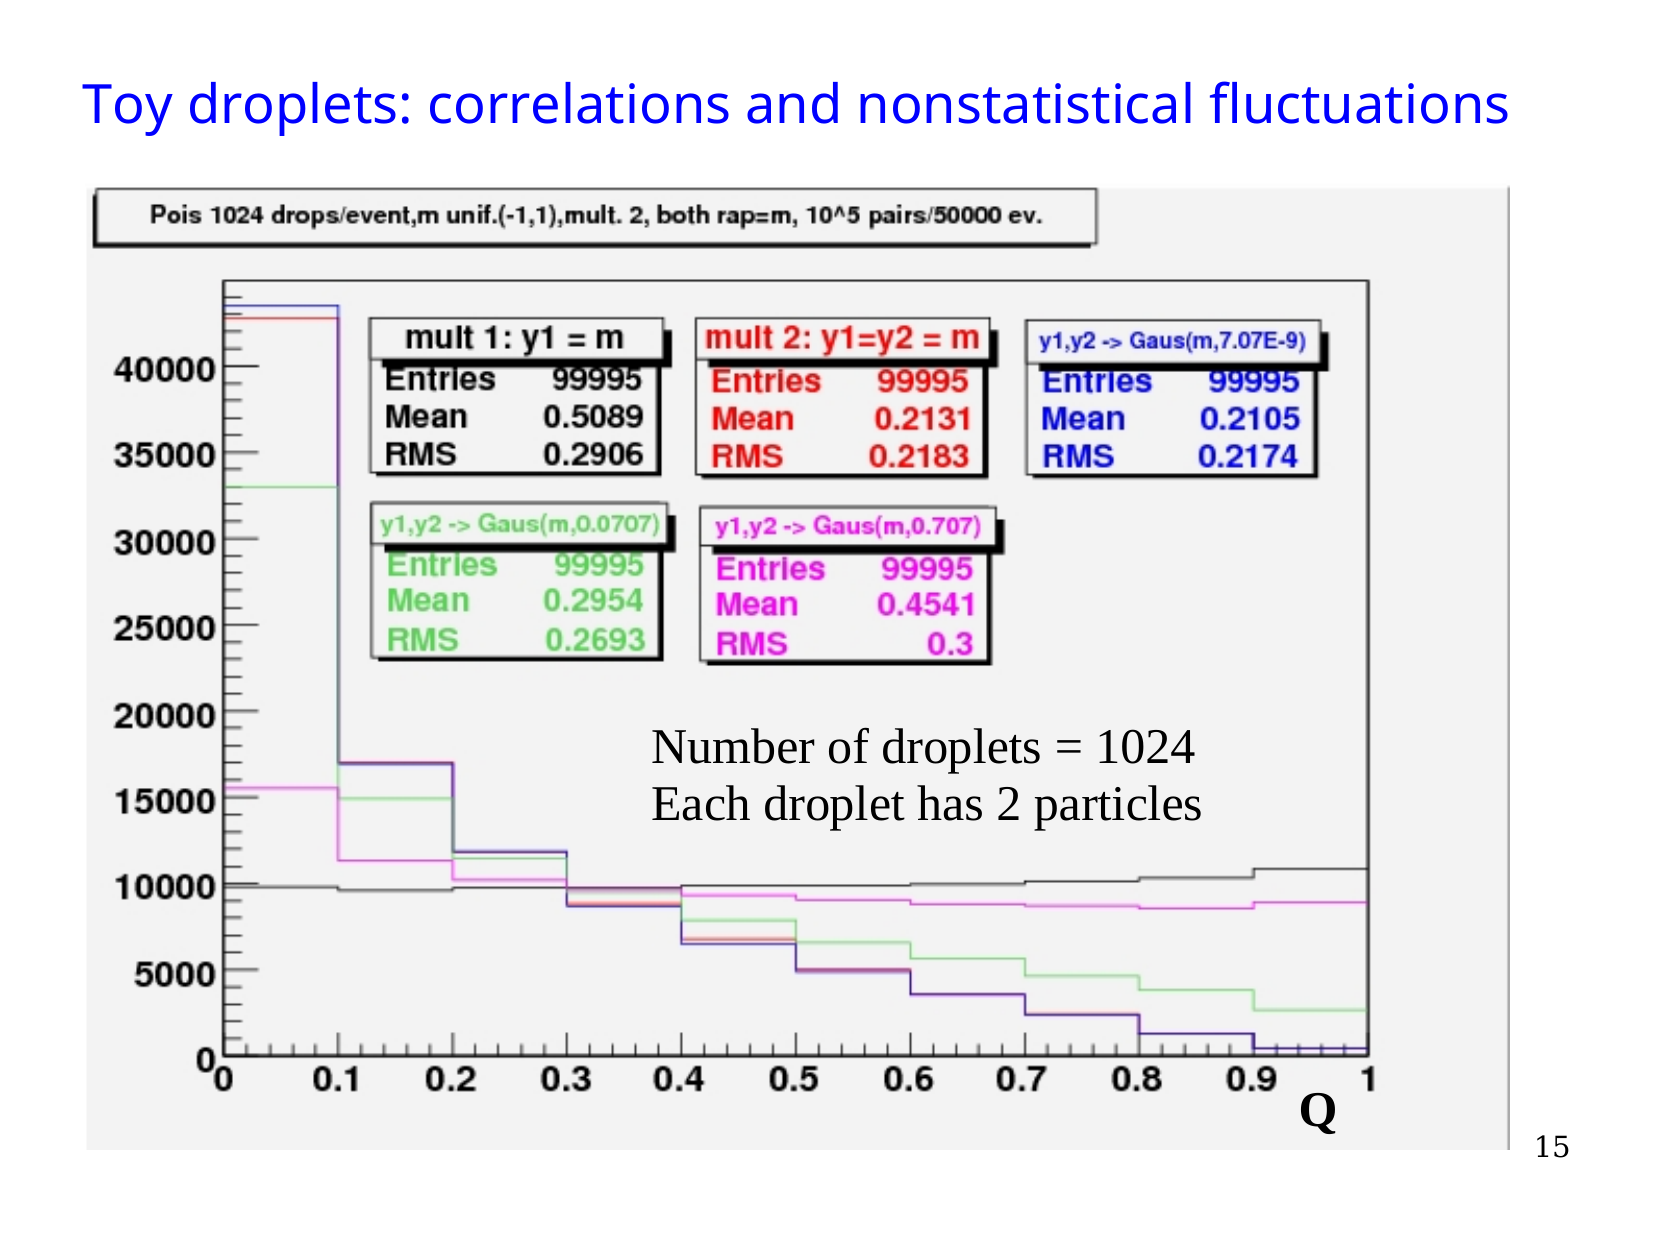

# Toy droplets: correlations and nonstatistical fluctuations
15